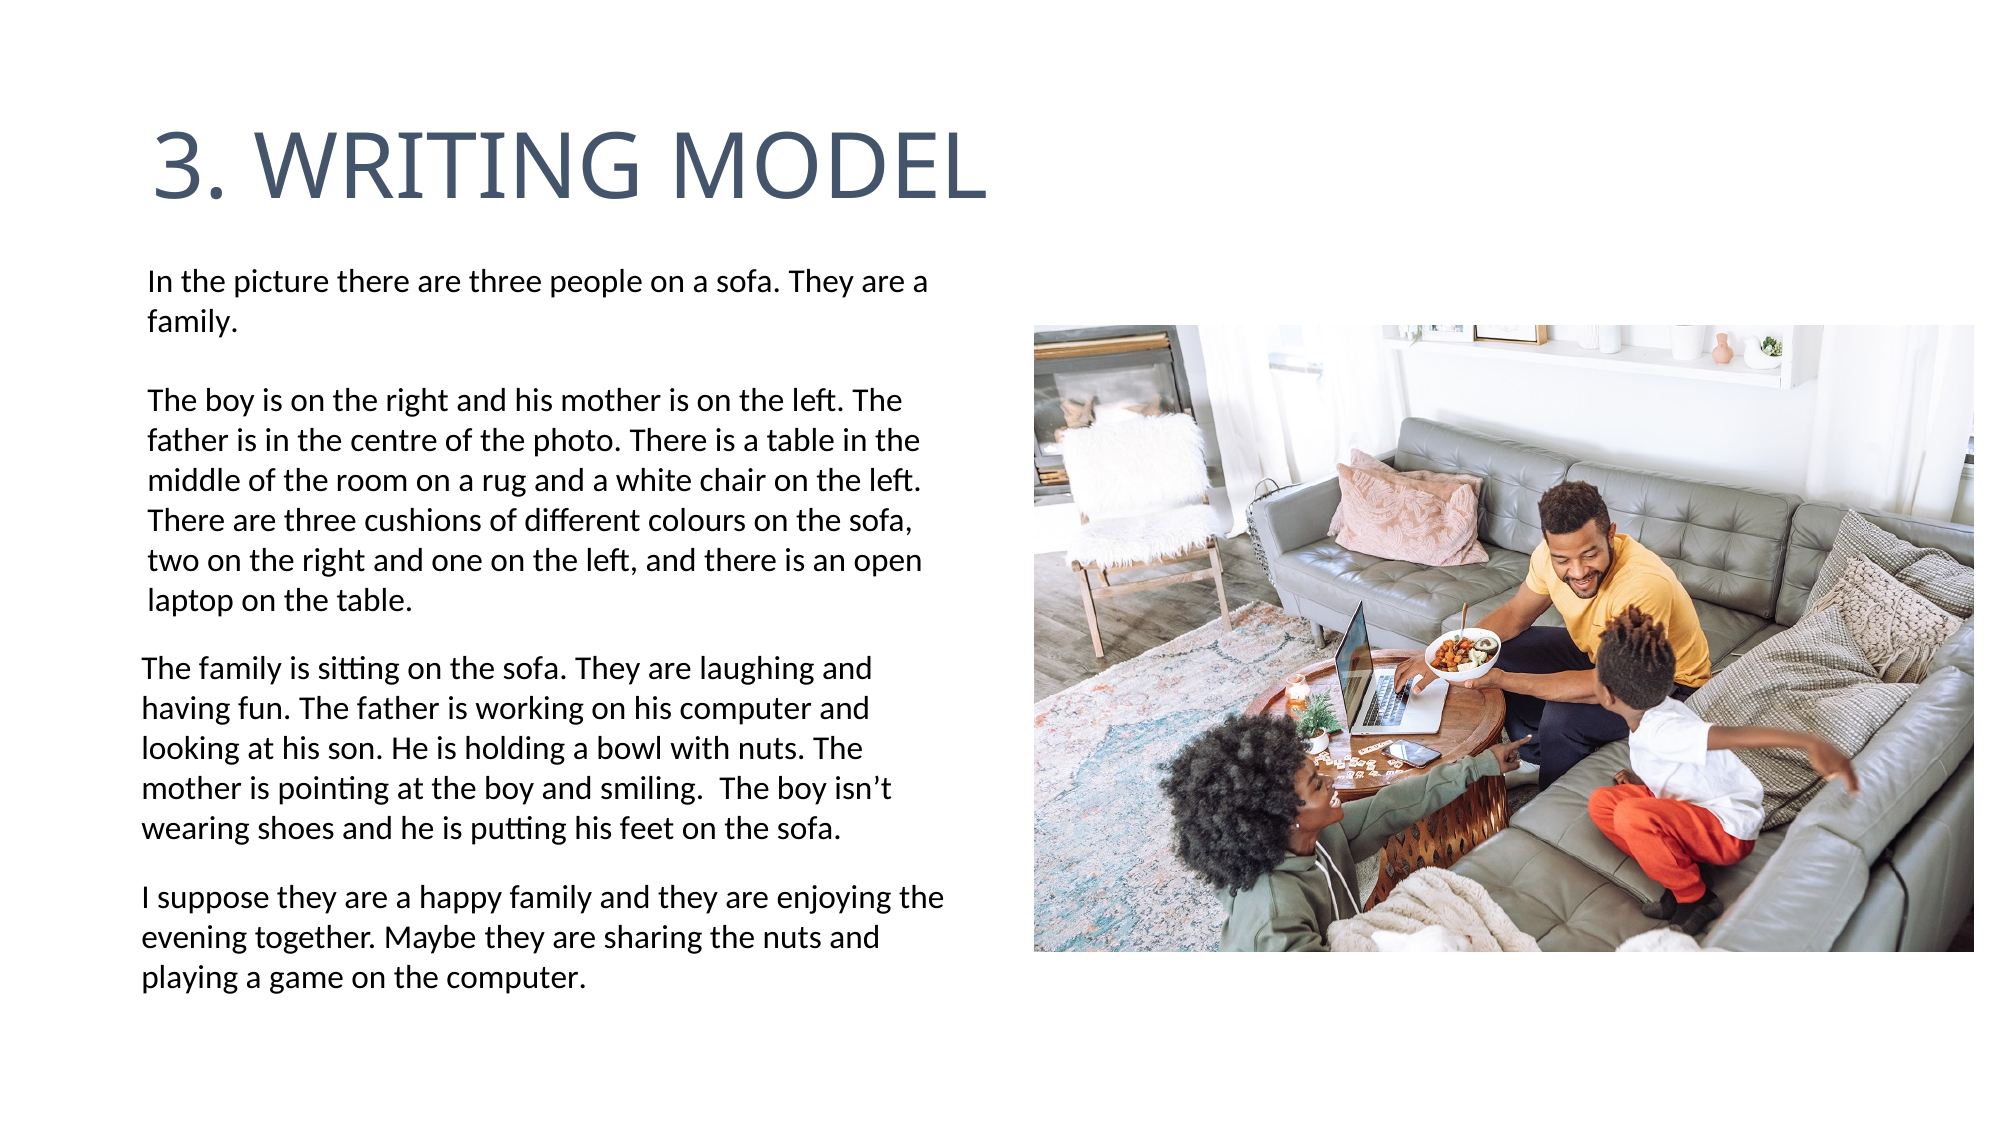

# 3. WRITING MODEL
In the picture there are three people on a sofa. They are a family.
The boy is on the right and his mother is on the left. The father is in the centre of the photo. There is a table in the middle of the room on a rug and a white chair on the left. There are three cushions of different colours on the sofa, two on the right and one on the left, and there is an open laptop on the table.
The family is sitting on the sofa. They are laughing and having fun. The father is working on his computer and looking at his son. He is holding a bowl with nuts. The mother is pointing at the boy and smiling. The boy isn’t wearing shoes and he is putting his feet on the sofa.
I suppose they are a happy family and they are enjoying the evening together. Maybe they are sharing the nuts and playing a game on the computer.